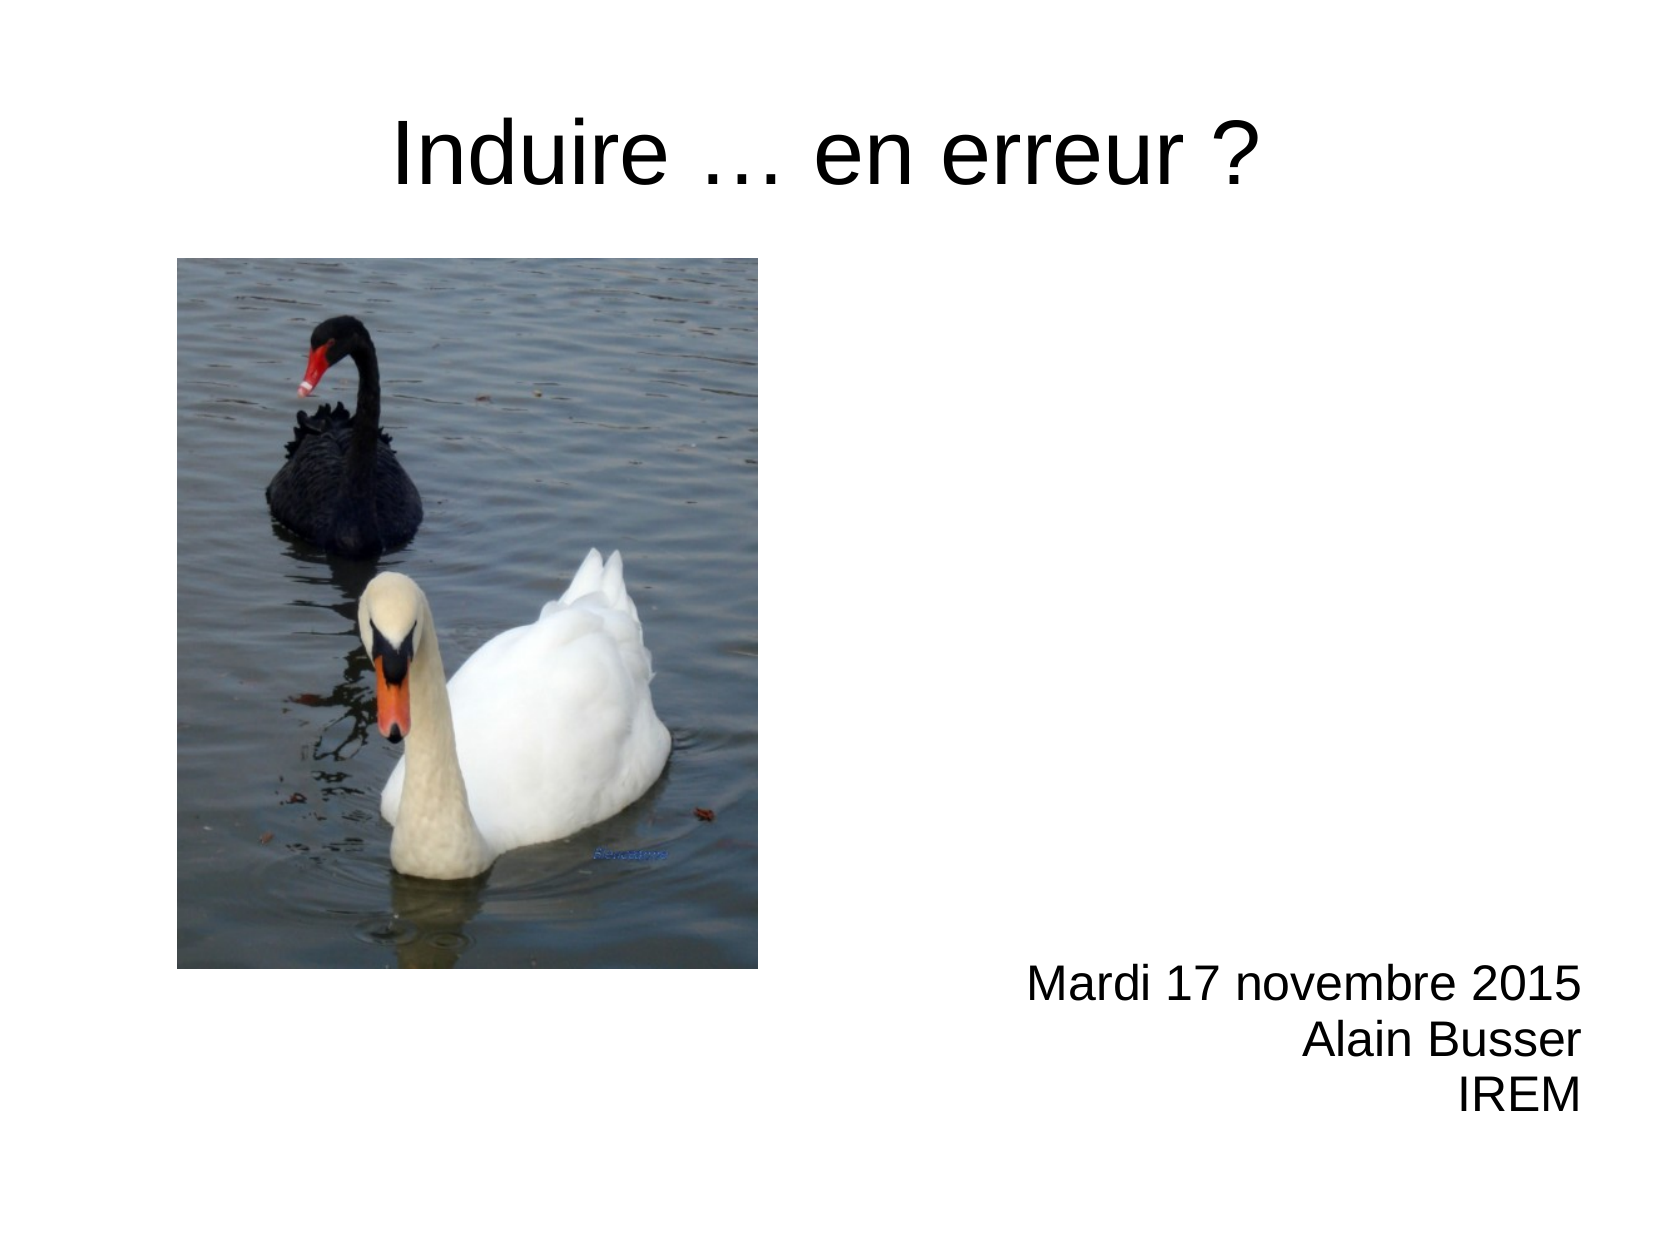

# Induire … en erreur ?
Mardi 17 novembre 2015
Alain Busser
IREM